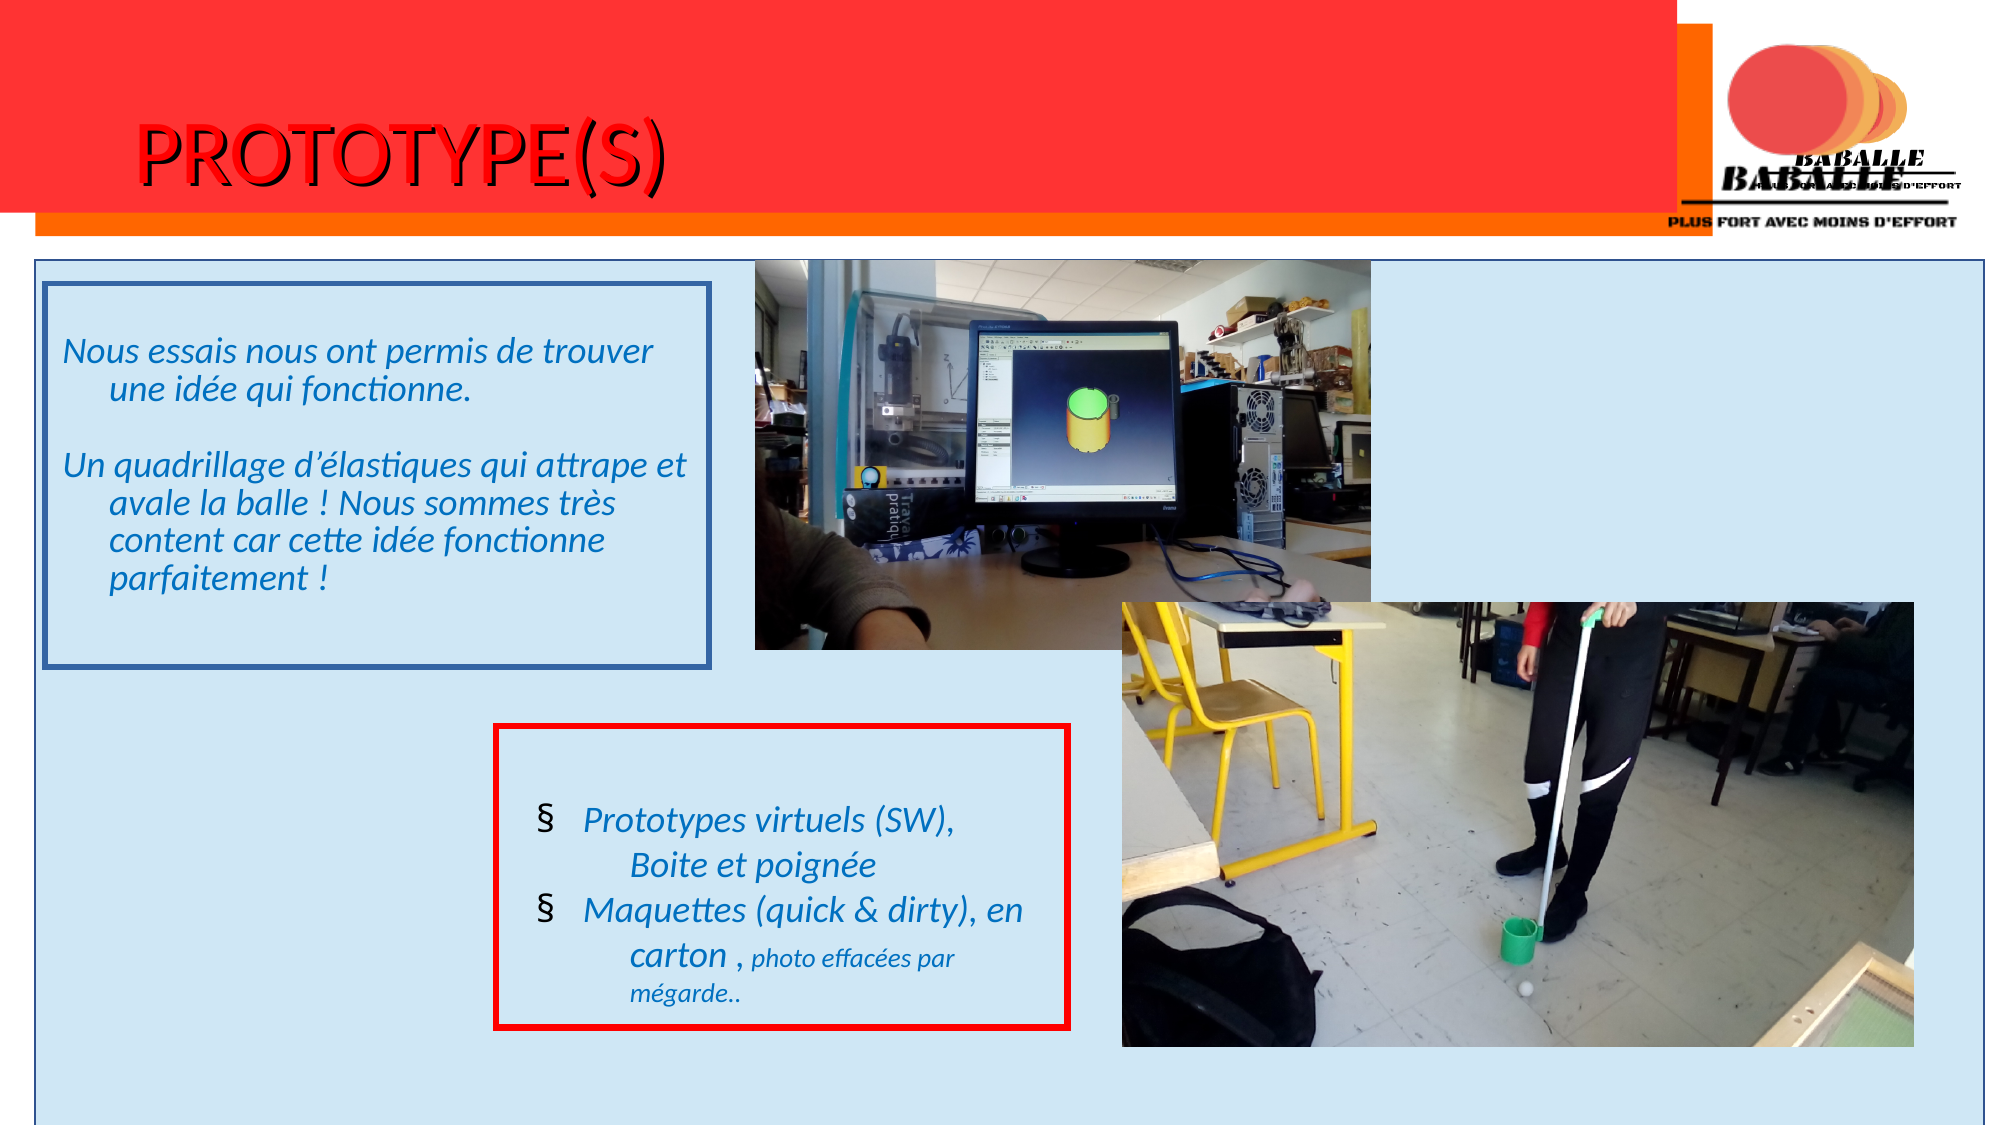

PROTOTYPE(S)
Nous essais nous ont permis de trouver une idée qui fonctionne.
Un quadrillage d’élastiques qui attrape et avale la balle ! Nous sommes très content car cette idée fonctionne parfaitement !
Prototypes virtuels (SW), Boite et poignée
Maquettes (quick & dirty), en carton , photo effacées par mégarde..